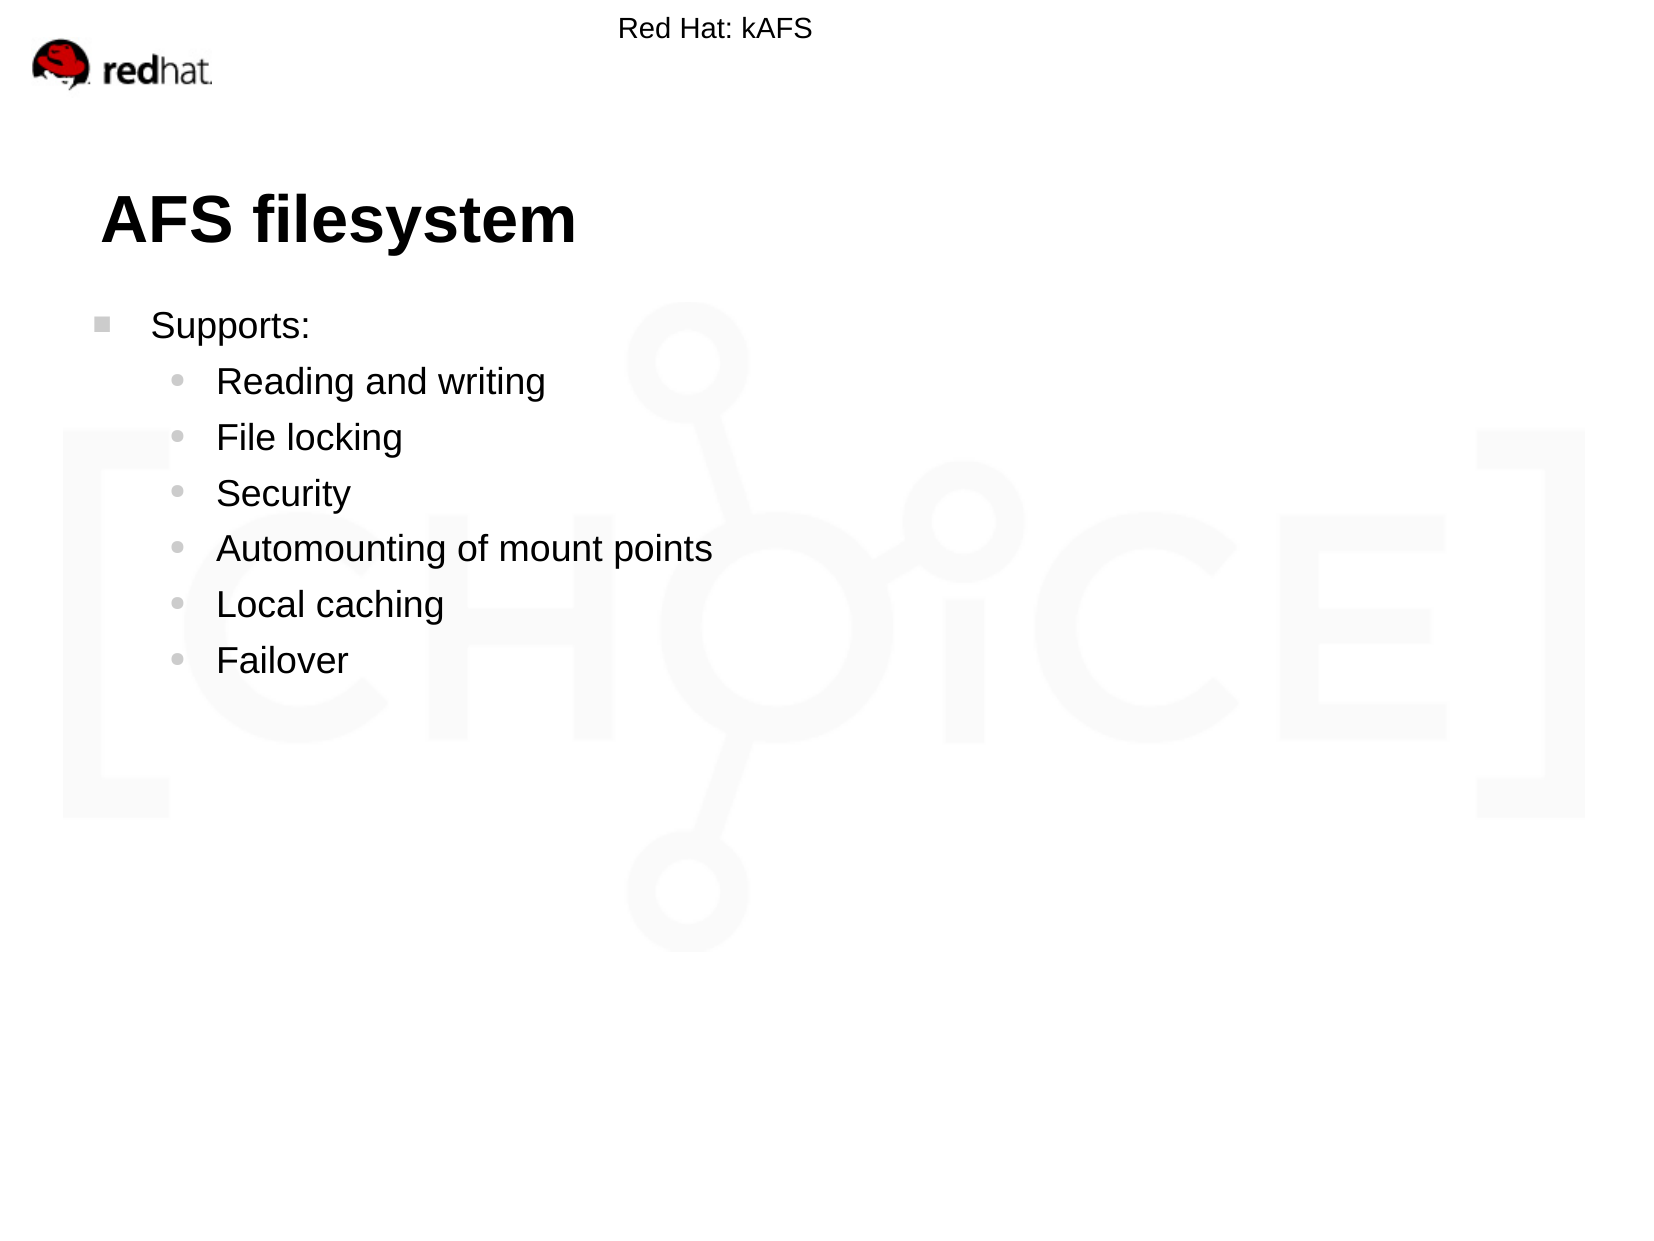

# AFS filesystem
Supports:
Reading and writing
File locking
Security
Automounting of mount points
Local caching
Failover